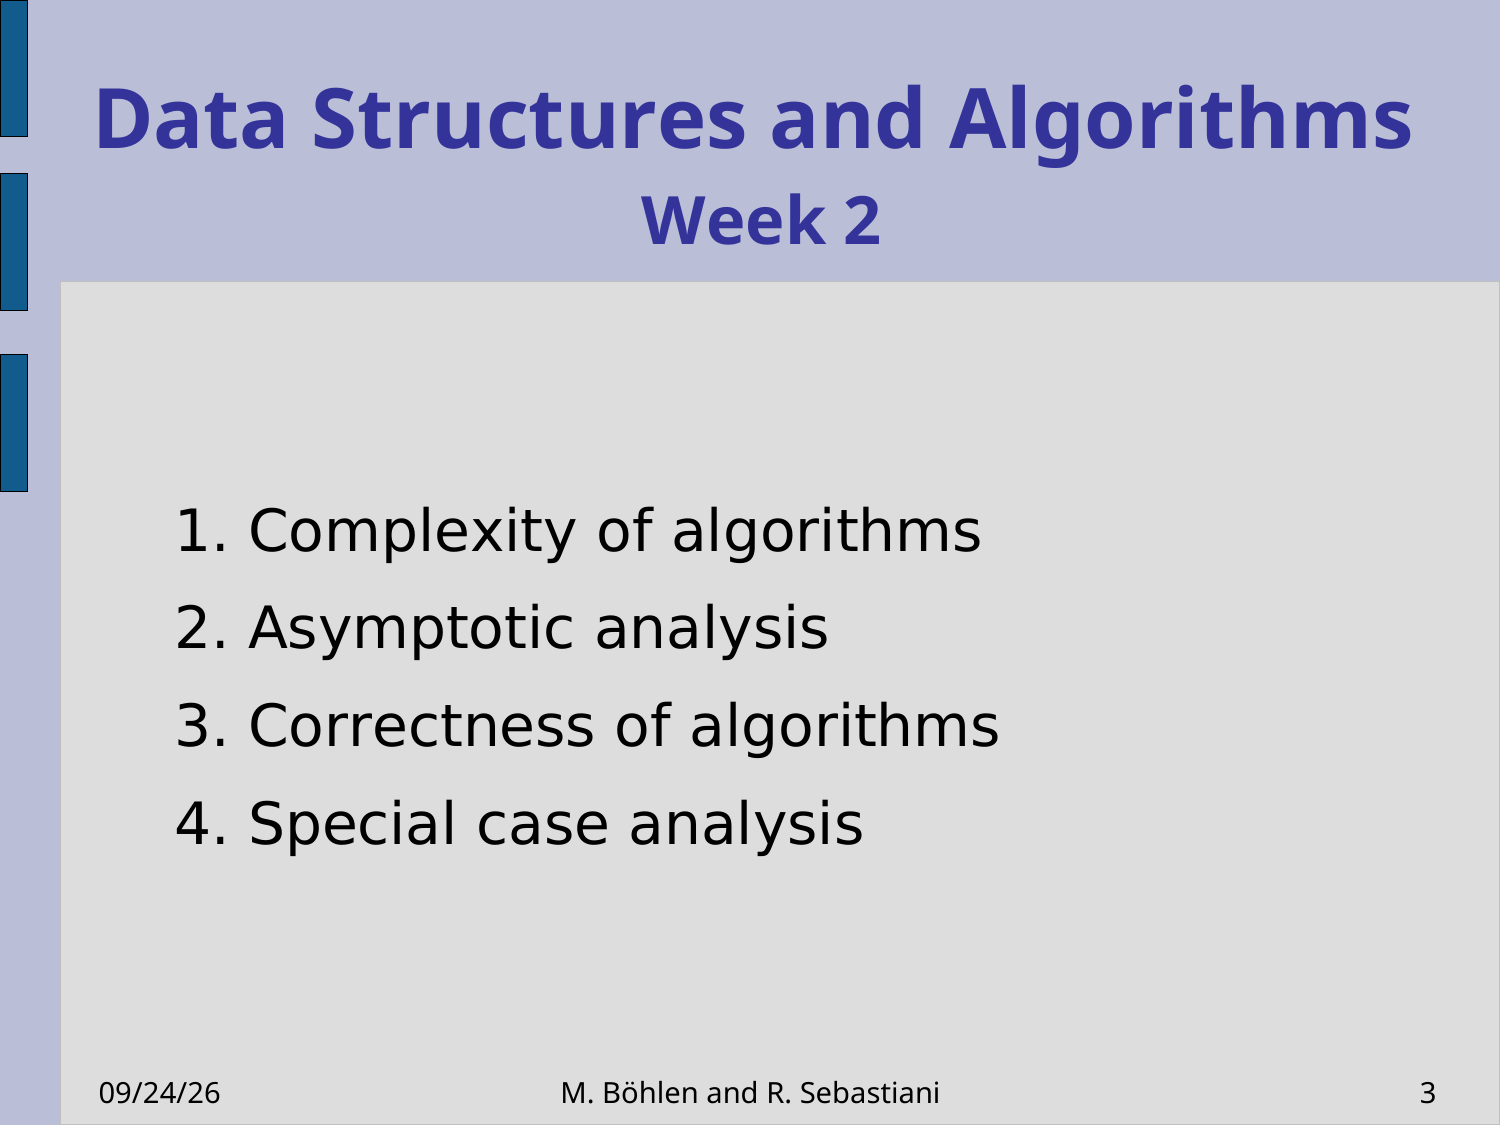

# Data Structures and Algorithms Week 2
 Complexity of algorithms
 Asymptotic analysis
 Correctness of algorithms
 Special case analysis
M. Böhlen and R. Sebastiani
3